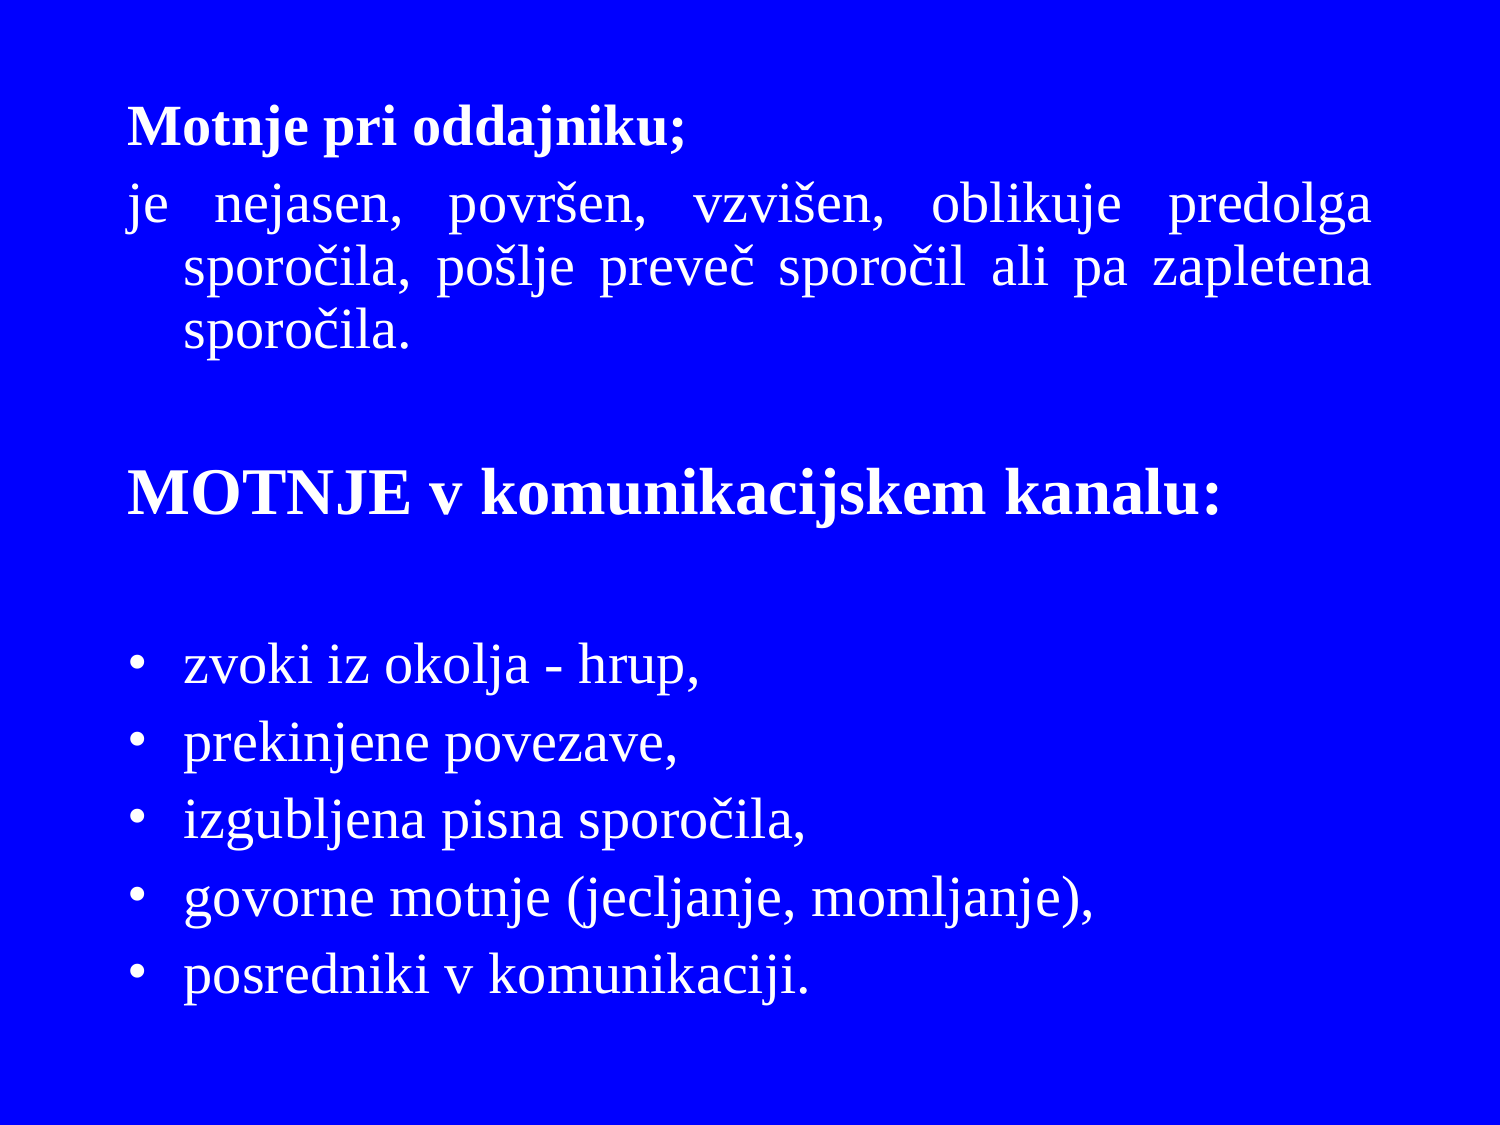

# Motnje pri oddajniku;
je nejasen, površen, vzvišen, oblikuje predolga sporočila, pošlje preveč sporočil ali pa zapletena sporočila.
MOTNJE v komunikacijskem kanalu:
zvoki iz okolja - hrup,
prekinjene povezave,
izgubljena pisna sporočila,
govorne motnje (jecljanje, momljanje),
posredniki v komunikaciji.